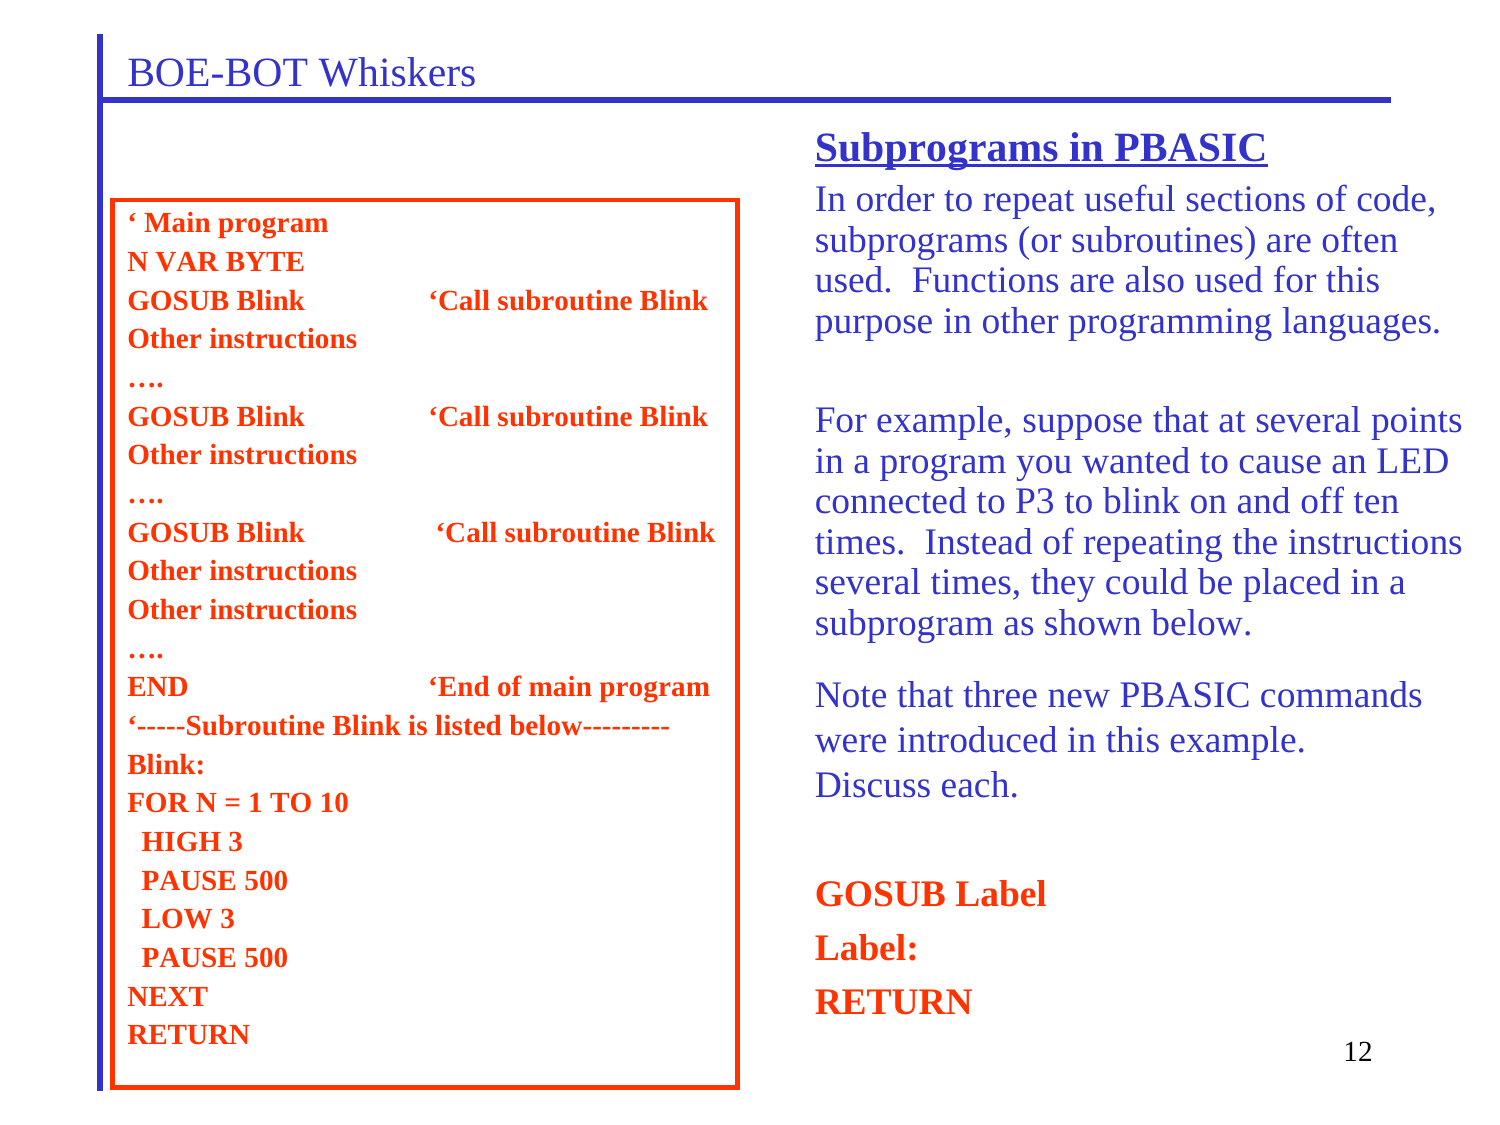

BOE-BOT Whiskers
Subprograms in PBASIC
In order to repeat useful sections of code, subprograms (or subroutines) are often used. Functions are also used for this purpose in other programming languages.
For example, suppose that at several points in a program you wanted to cause an LED connected to P3 to blink on and off ten times. Instead of repeating the instructions several times, they could be placed in a subprogram as shown below.
‘ Main program
N VAR BYTE
GOSUB Blink ‘Call subroutine Blink
Other instructions
….
GOSUB Blink ‘Call subroutine Blink
Other instructions
….
GOSUB Blink ‘Call subroutine Blink
Other instructions
Other instructions
….
END ‘End of main program
‘-----Subroutine Blink is listed below---------
Blink:
FOR N = 1 TO 10
 HIGH 3
 PAUSE 500
 LOW 3
 PAUSE 500
NEXT
RETURN
Note that three new PBASIC commands were introduced in this example. Discuss each.
GOSUB Label
Label:
RETURN